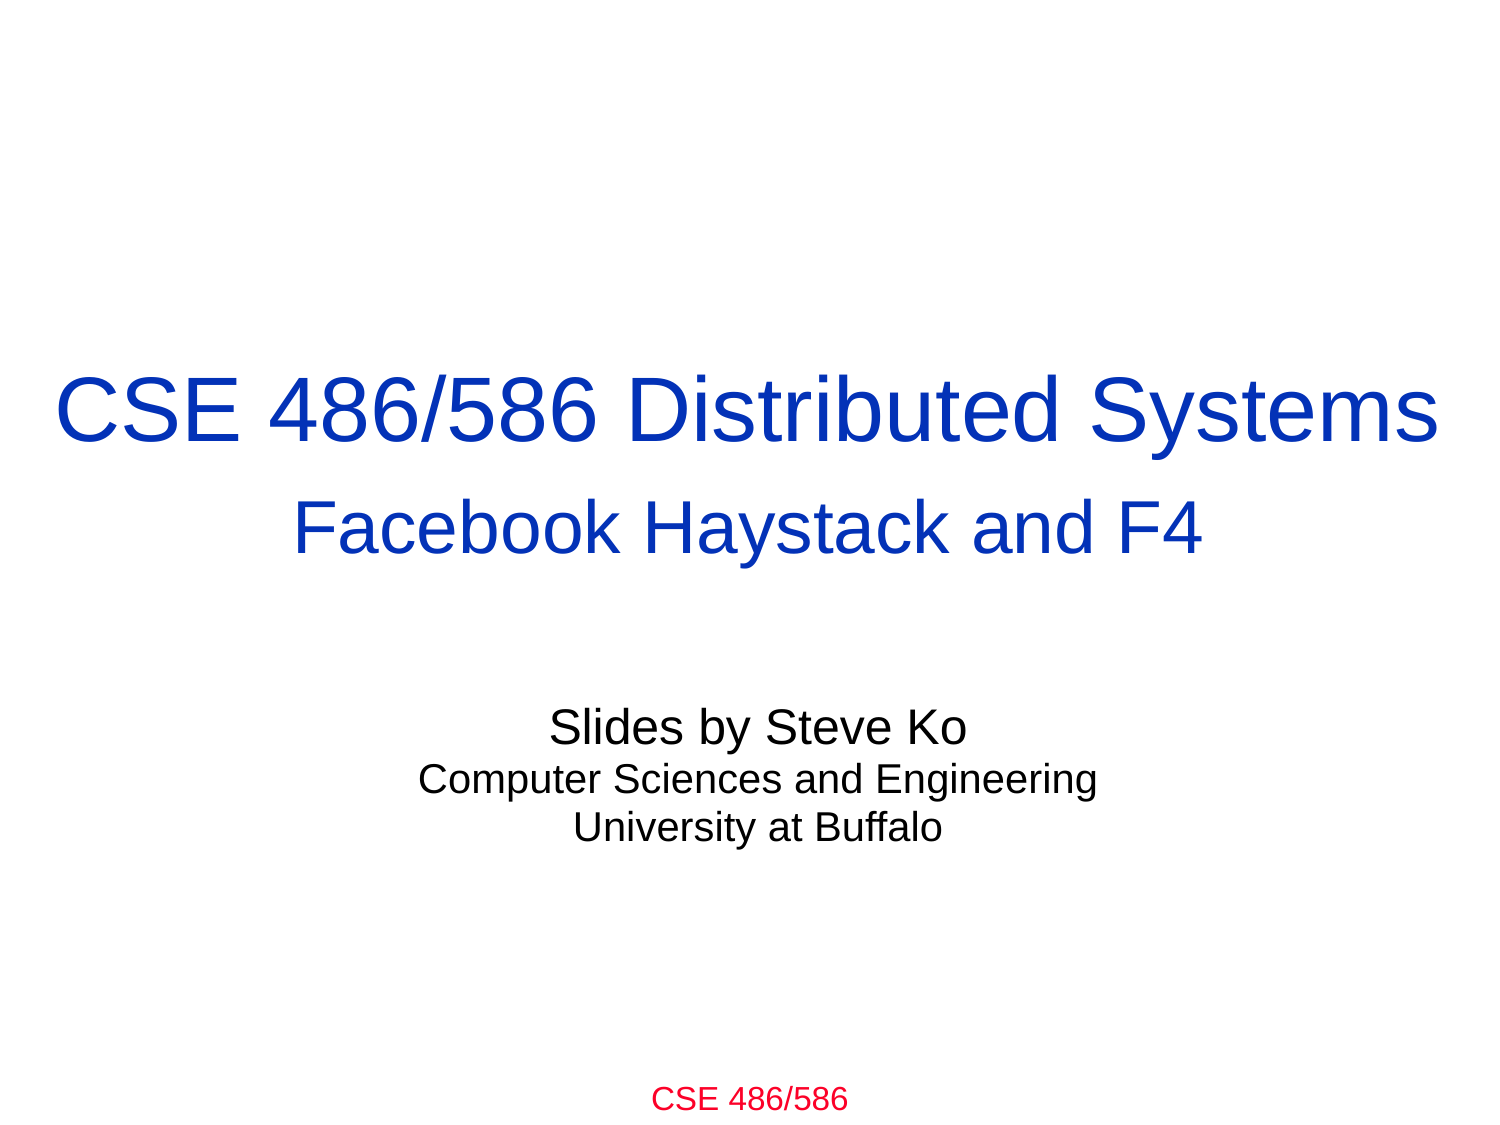

# CSE 486/586 Distributed Systems Facebook Haystack and F4
Slides by Steve Ko
Computer Sciences and Engineering
University at Buffalo